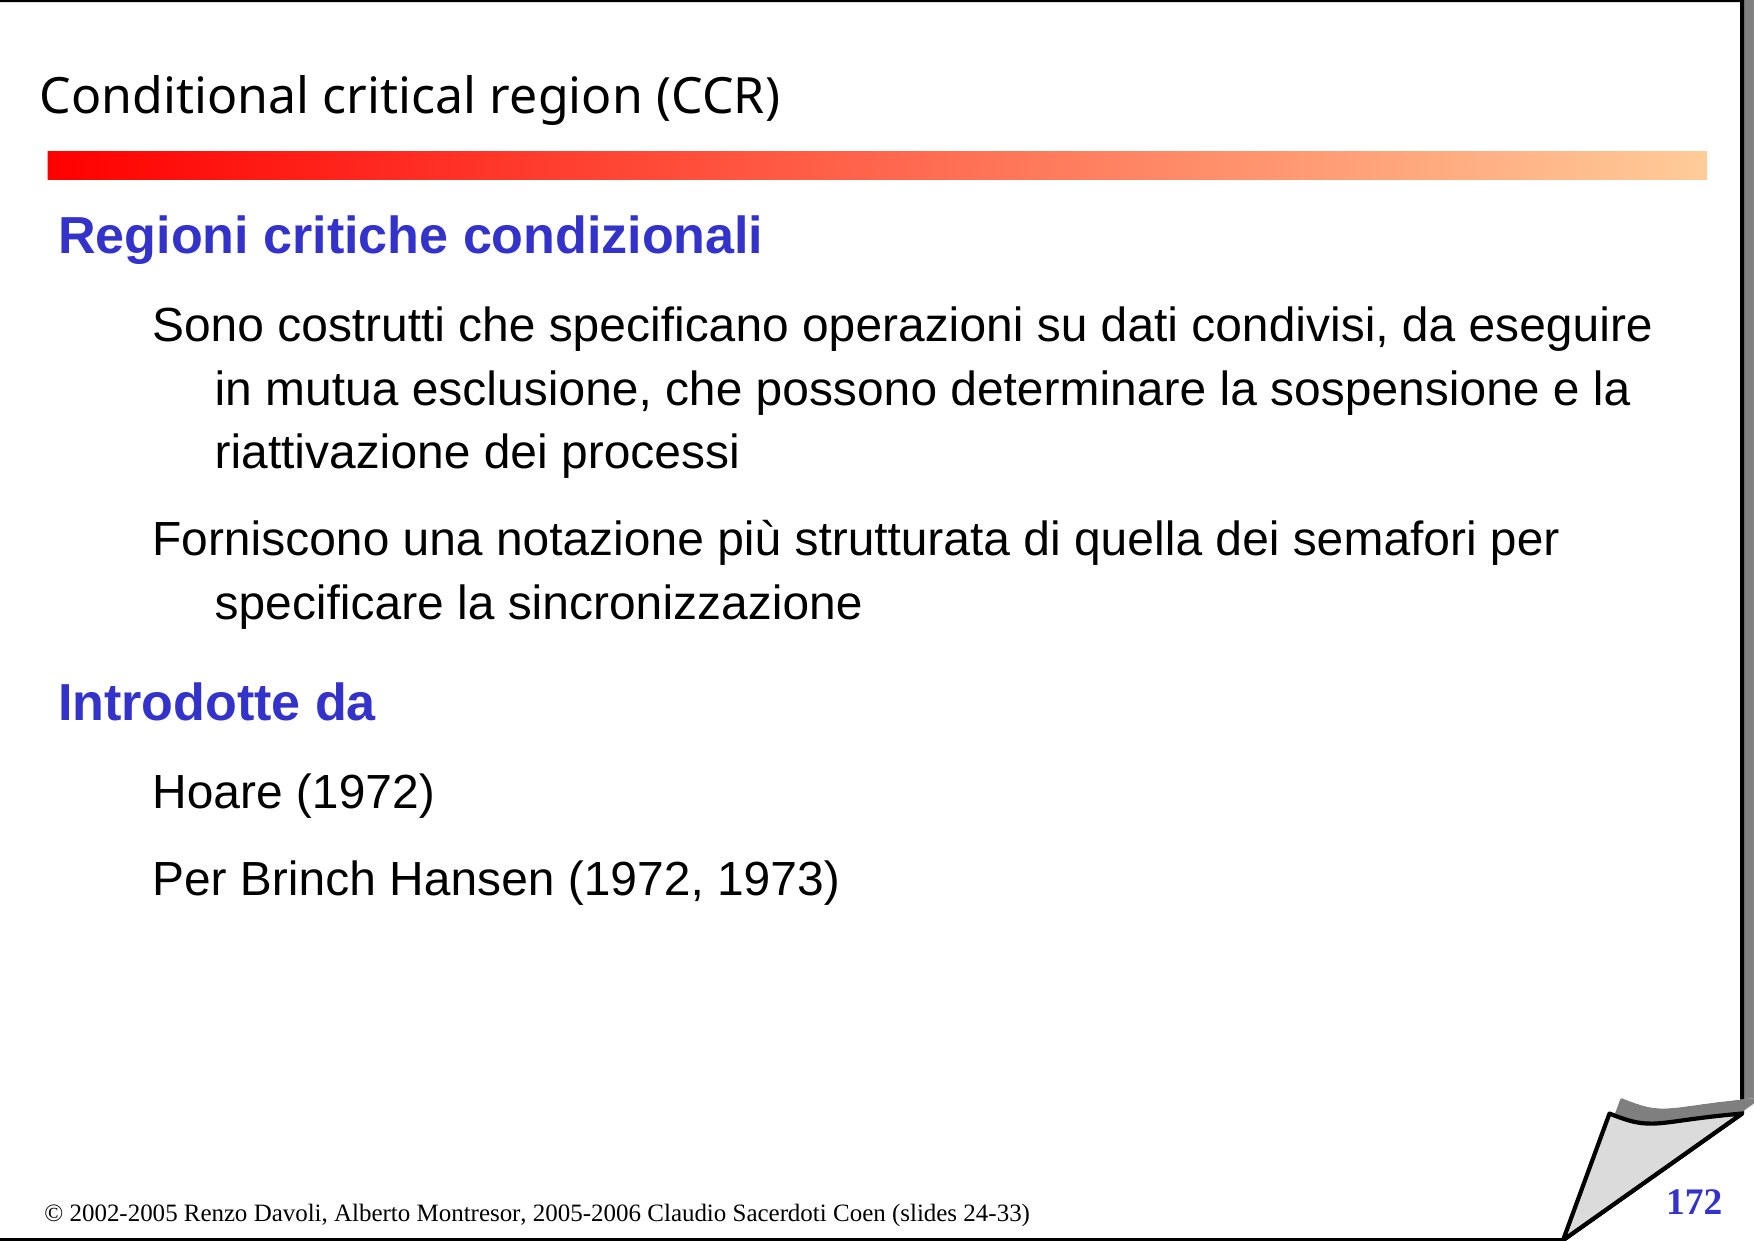

# Conditional critical region (CCR)
Regioni critiche condizionali
Sono costrutti che specificano operazioni su dati condivisi, da eseguire in mutua esclusione, che possono determinare la sospensione e la riattivazione dei processi
Forniscono una notazione più strutturata di quella dei semafori per specificare la sincronizzazione
Introdotte da
Hoare (1972)
Per Brinch Hansen (1972, 1973)